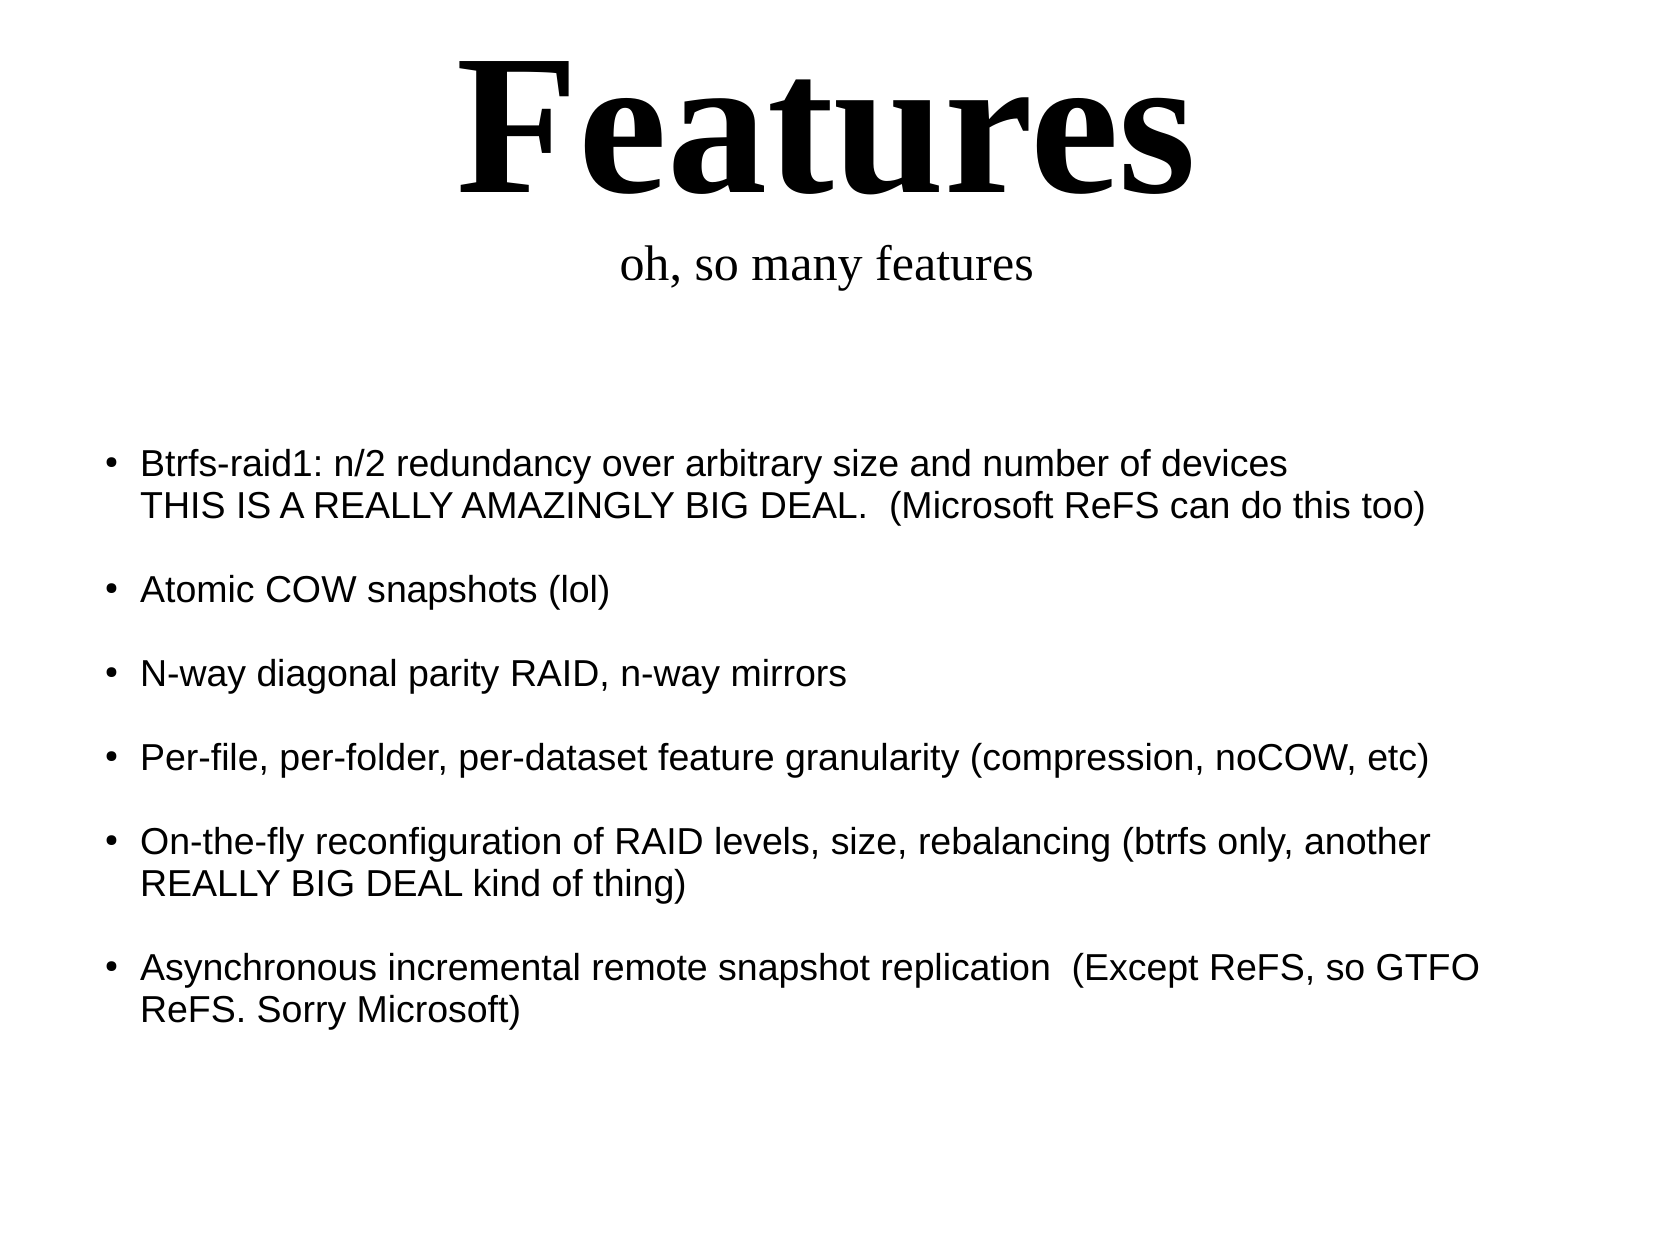

# Features oh, so many features
| Btrfs-raid1: n/2 redundancy over arbitrary size and number of devices THIS IS A REALLY AMAZINGLY BIG DEAL. (Microsoft ReFS can do this too) Atomic COW snapshots (lol) N-way diagonal parity RAID, n-way mirrors Per-file, per-folder, per-dataset feature granularity (compression, noCOW, etc) On-the-fly reconfiguration of RAID levels, size, rebalancing (btrfs only, another REALLY BIG DEAL kind of thing) Asynchronous incremental remote snapshot replication (Except ReFS, so GTFO ReFS. Sorry Microsoft) |
| --- |